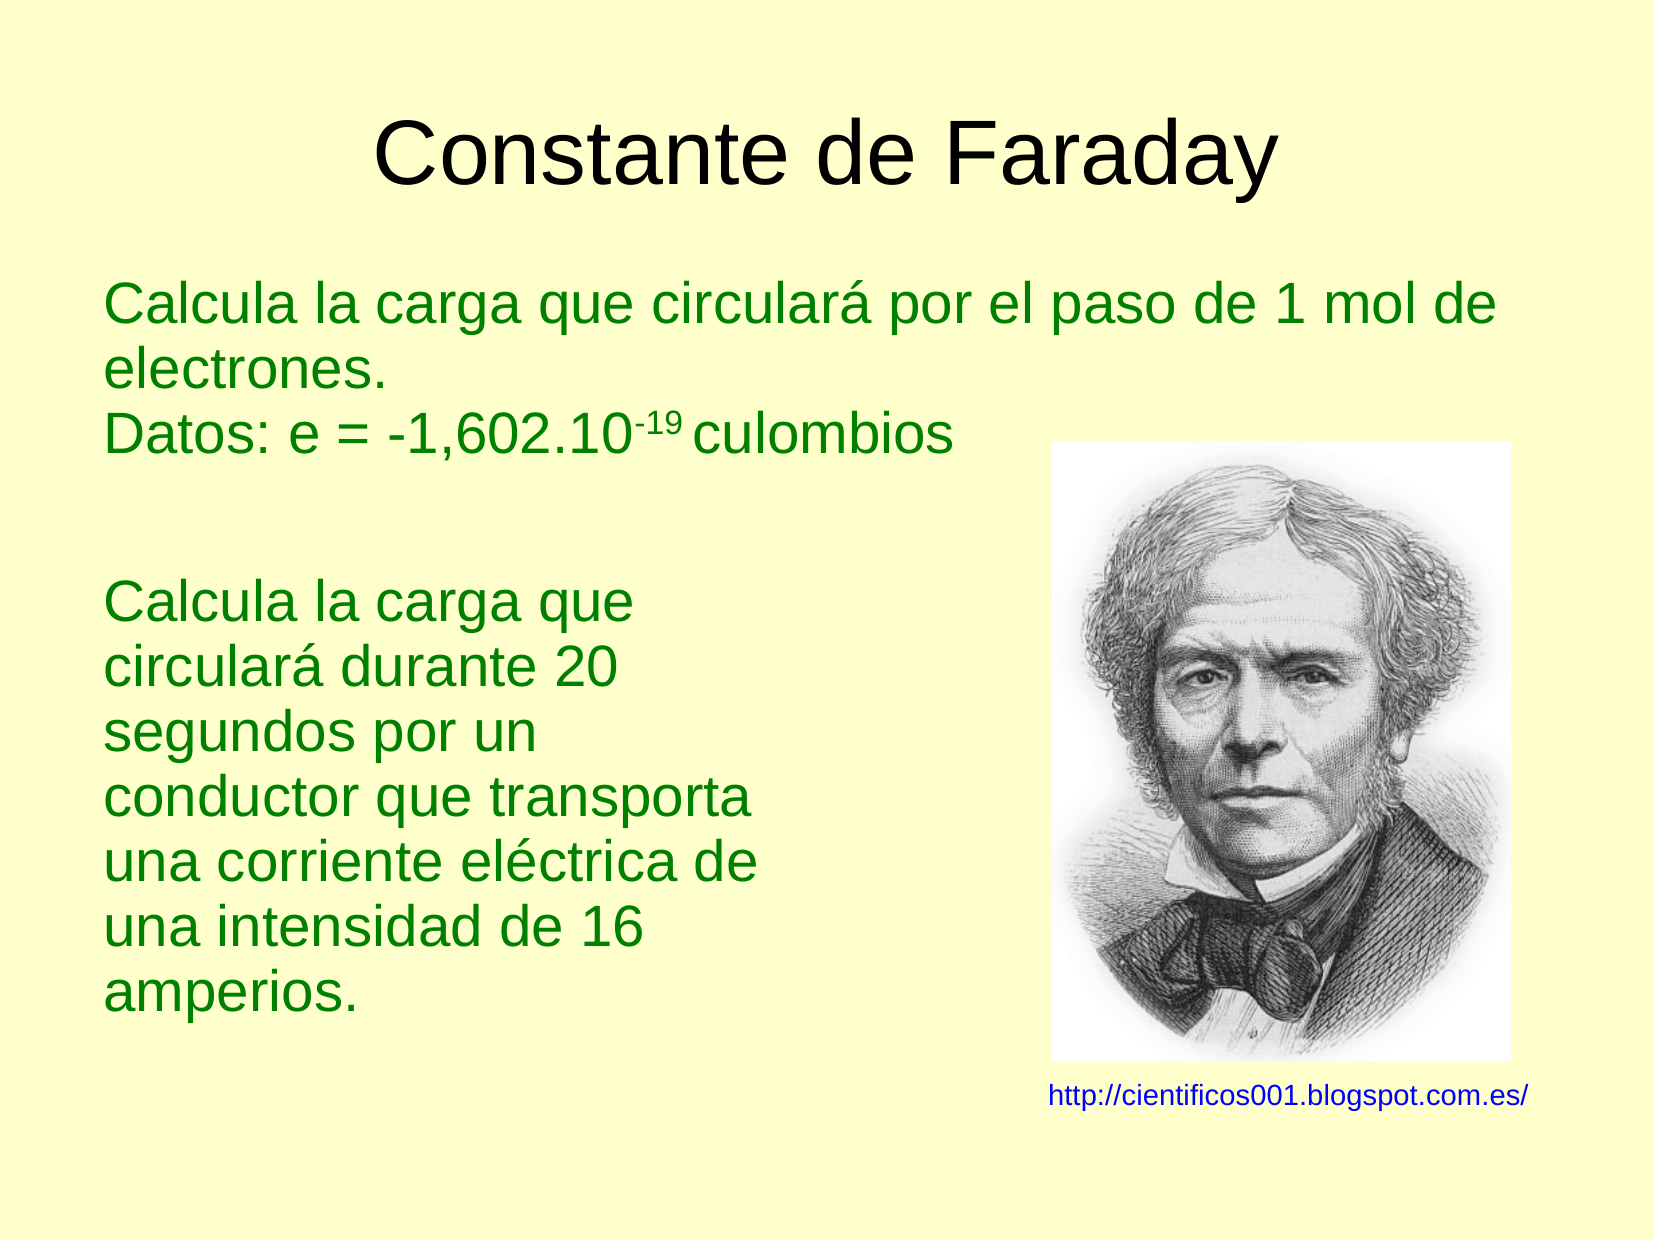

# Constante de Faraday
Calcula la carga que circulará por el paso de 1 mol de electrones.
Datos: e = -1,602.10-19 culombios
http://cientificos001.blogspot.com.es/
Calcula la carga que circulará durante 20 segundos por un conductor que transporta una corriente eléctrica de una intensidad de 16 amperios.